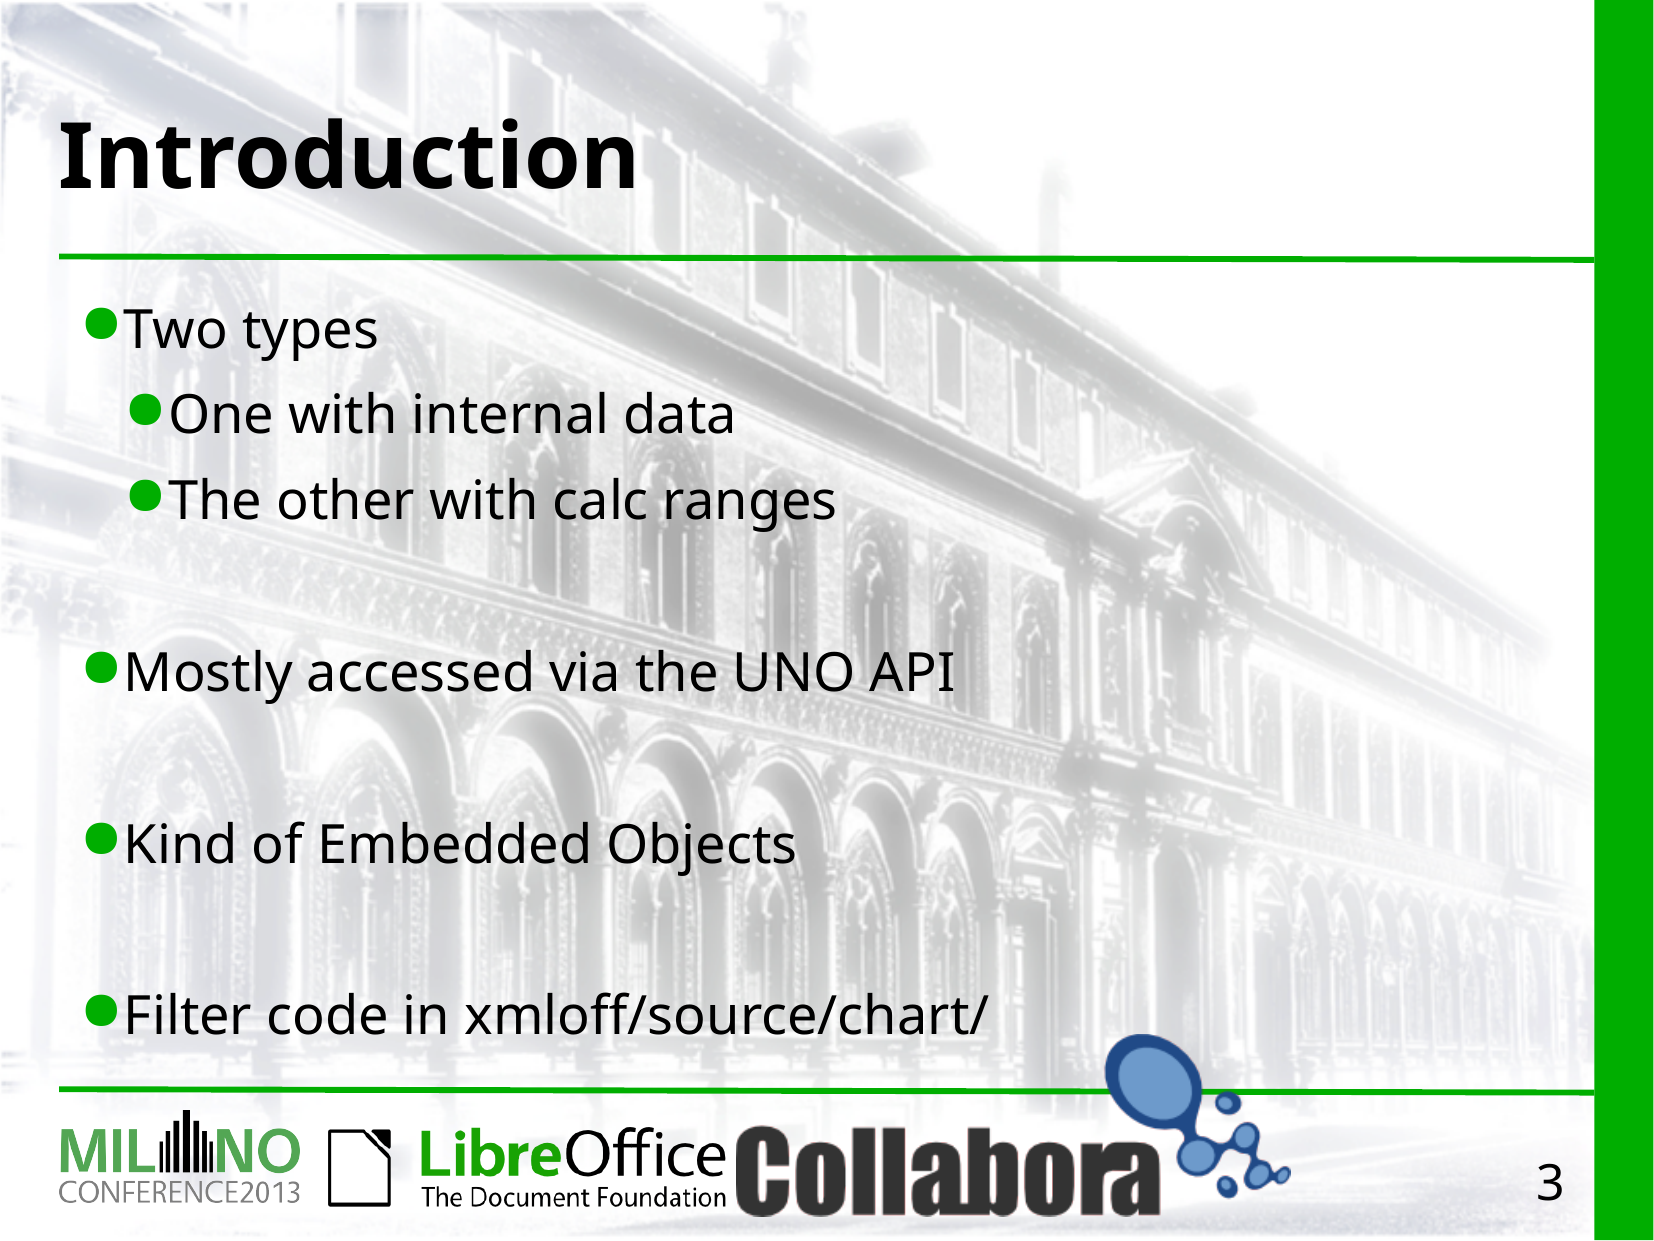

# Introduction
Two types
One with internal data
The other with calc ranges
Mostly accessed via the UNO API
Kind of Embedded Objects
Filter code in xmloff/source/chart/
3